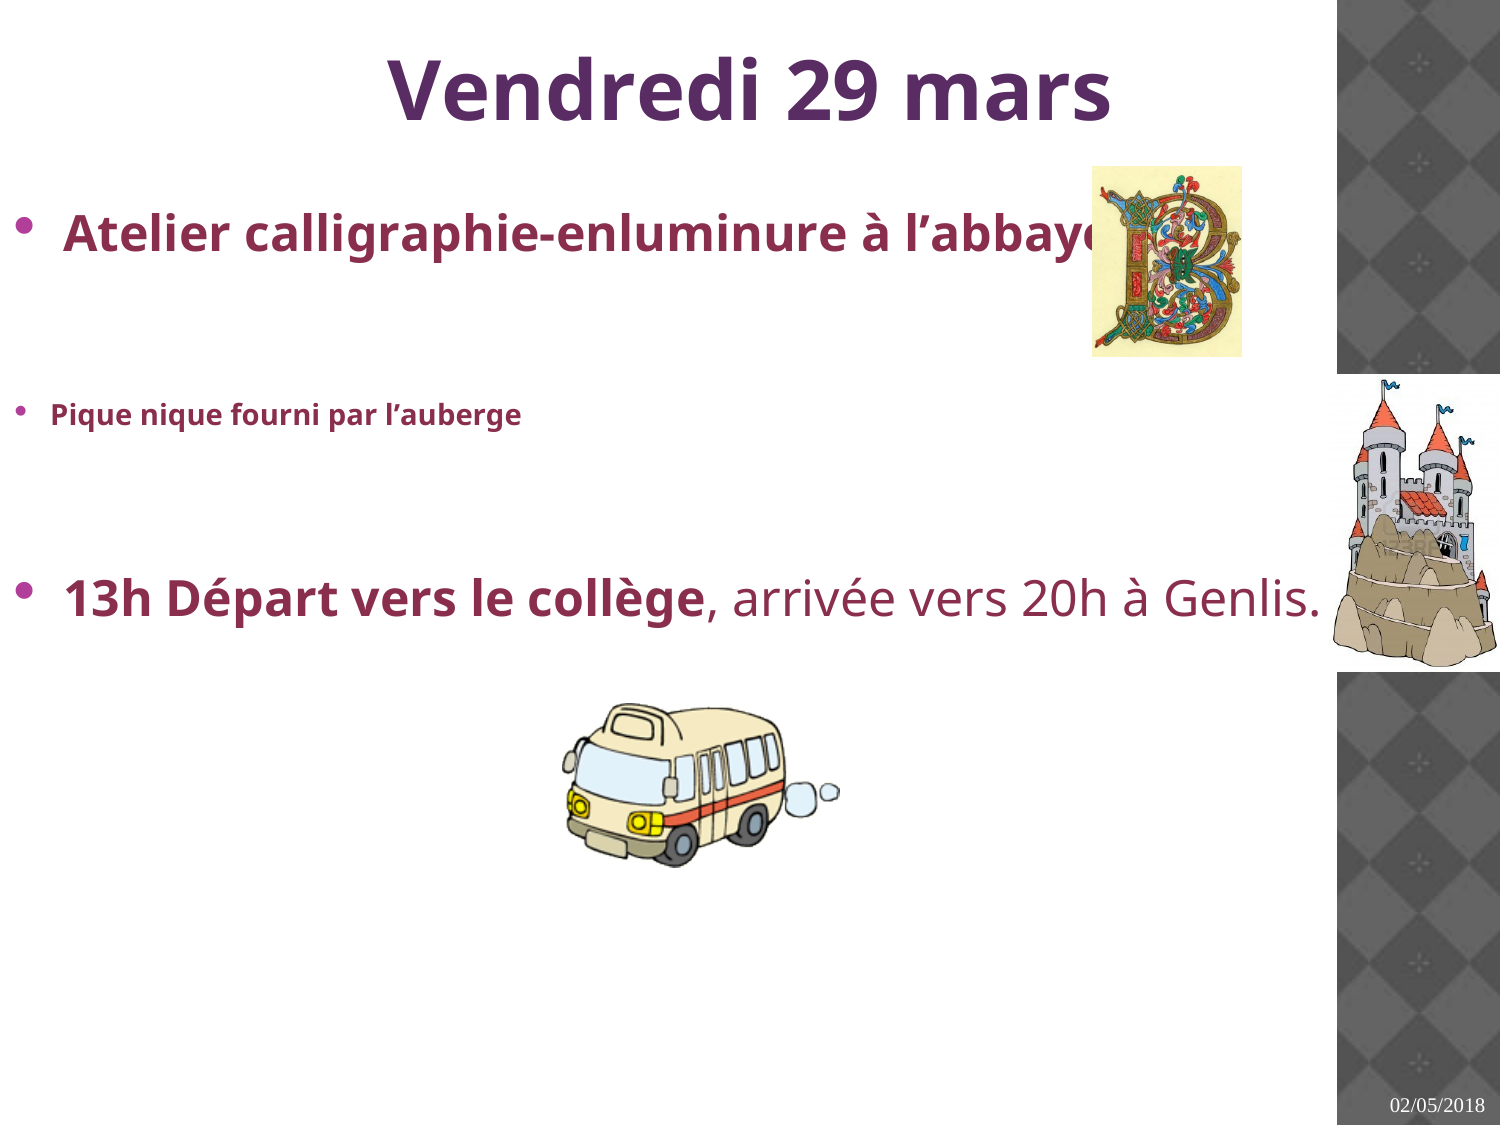

Vendredi 29 mars
 Atelier calligraphie-enluminure à l’abbaye
Pique nique fourni par l’auberge
 13h Départ vers le collège, arrivée vers 20h à Genlis.
02/05/2018